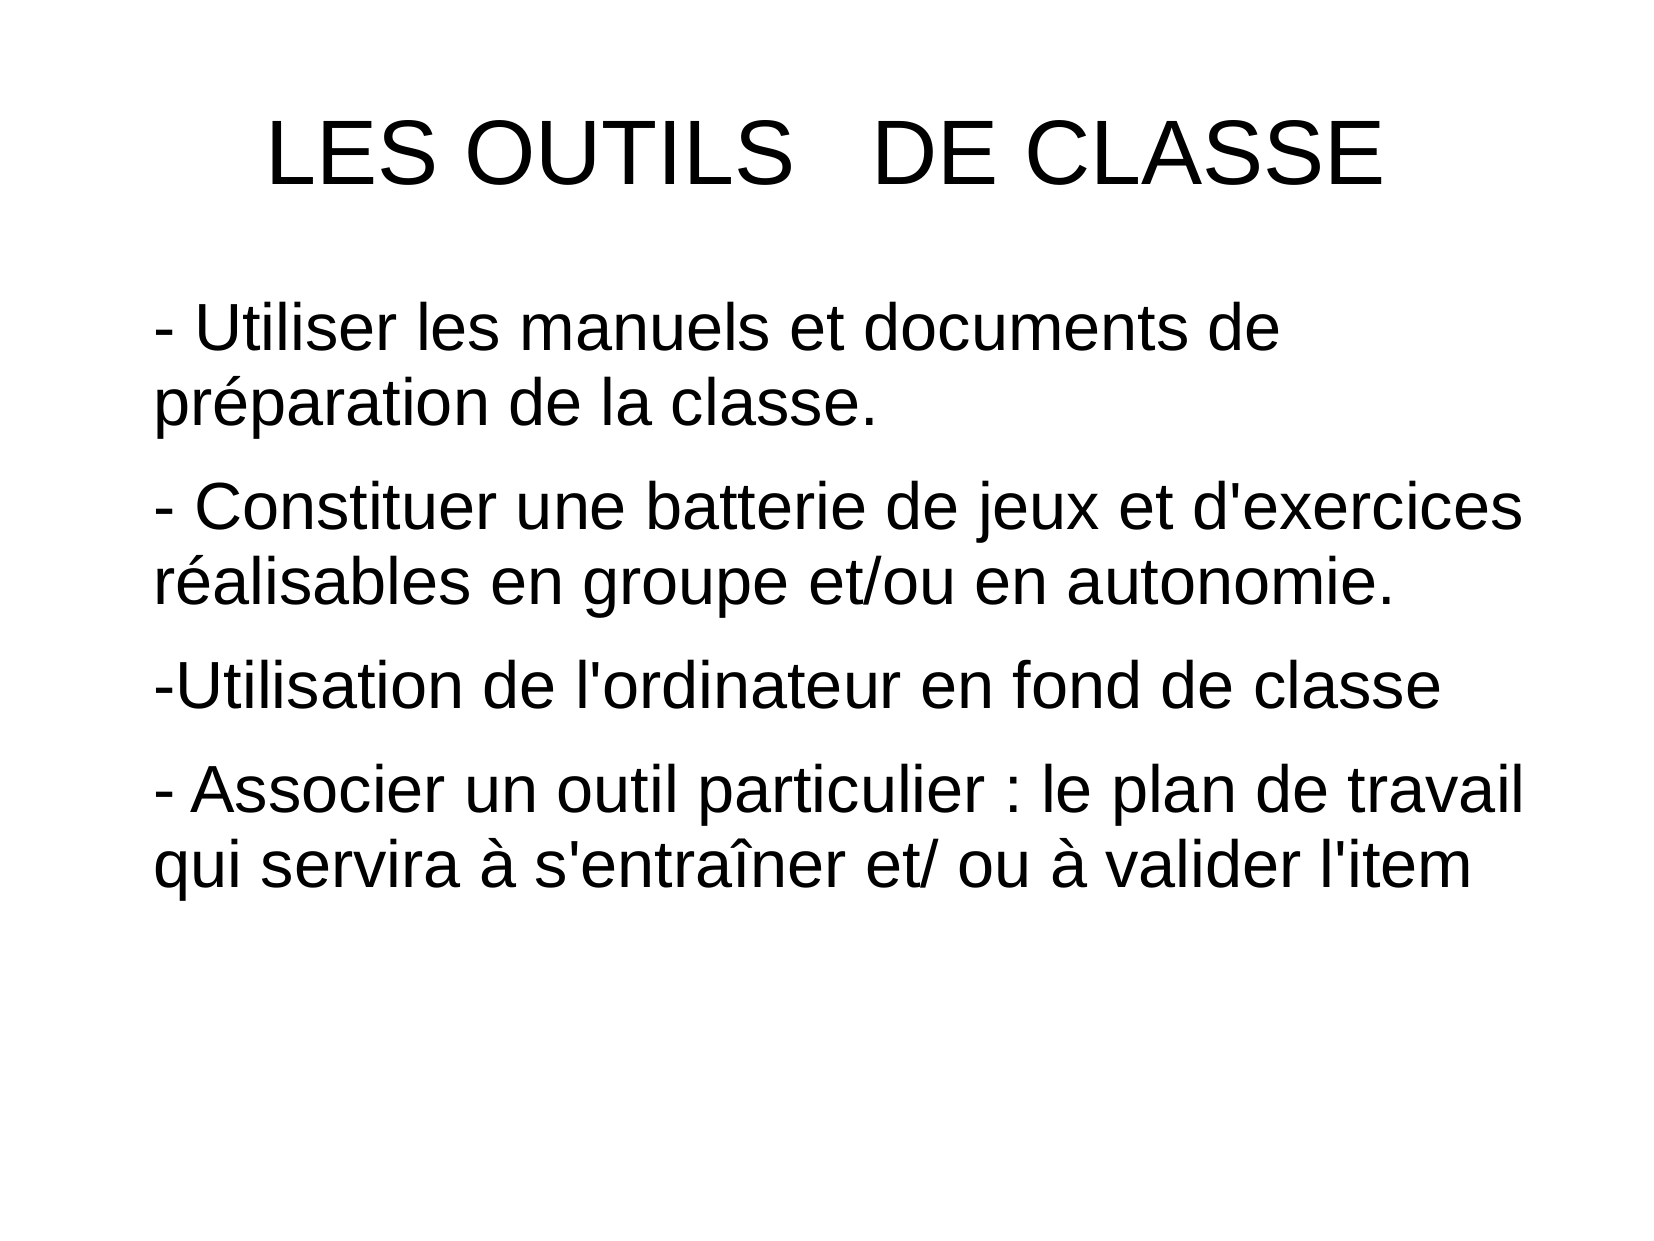

# LES OUTILS DE CLASSE
- Utiliser les manuels et documents de préparation de la classe.
- Constituer une batterie de jeux et d'exercices réalisables en groupe et/ou en autonomie.
-Utilisation de l'ordinateur en fond de classe
- Associer un outil particulier : le plan de travail qui servira à s'entraîner et/ ou à valider l'item